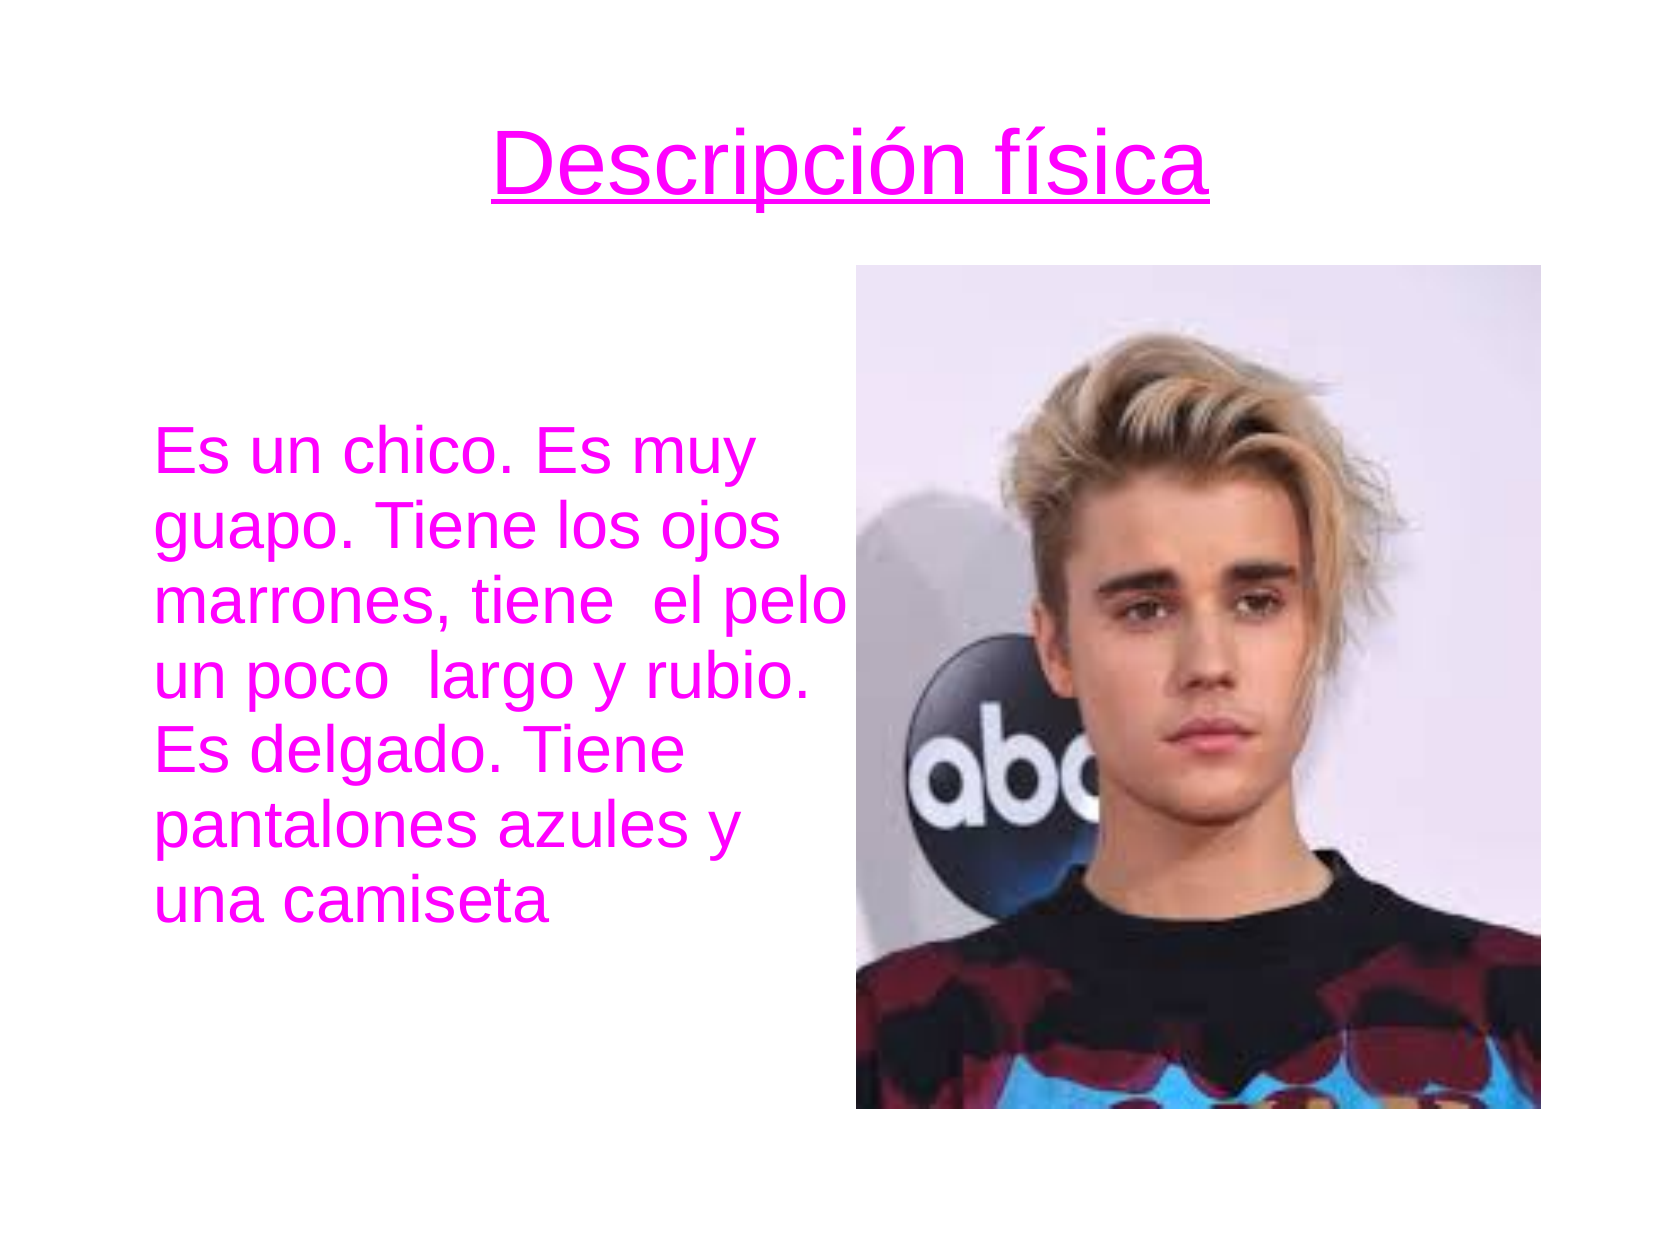

# Descripción física
Es un chico. Es muy guapo. Tiene los ojos marrones, tiene el pelo un poco largo y rubio. Es delgado. Tiene pantalones azules y una camiseta